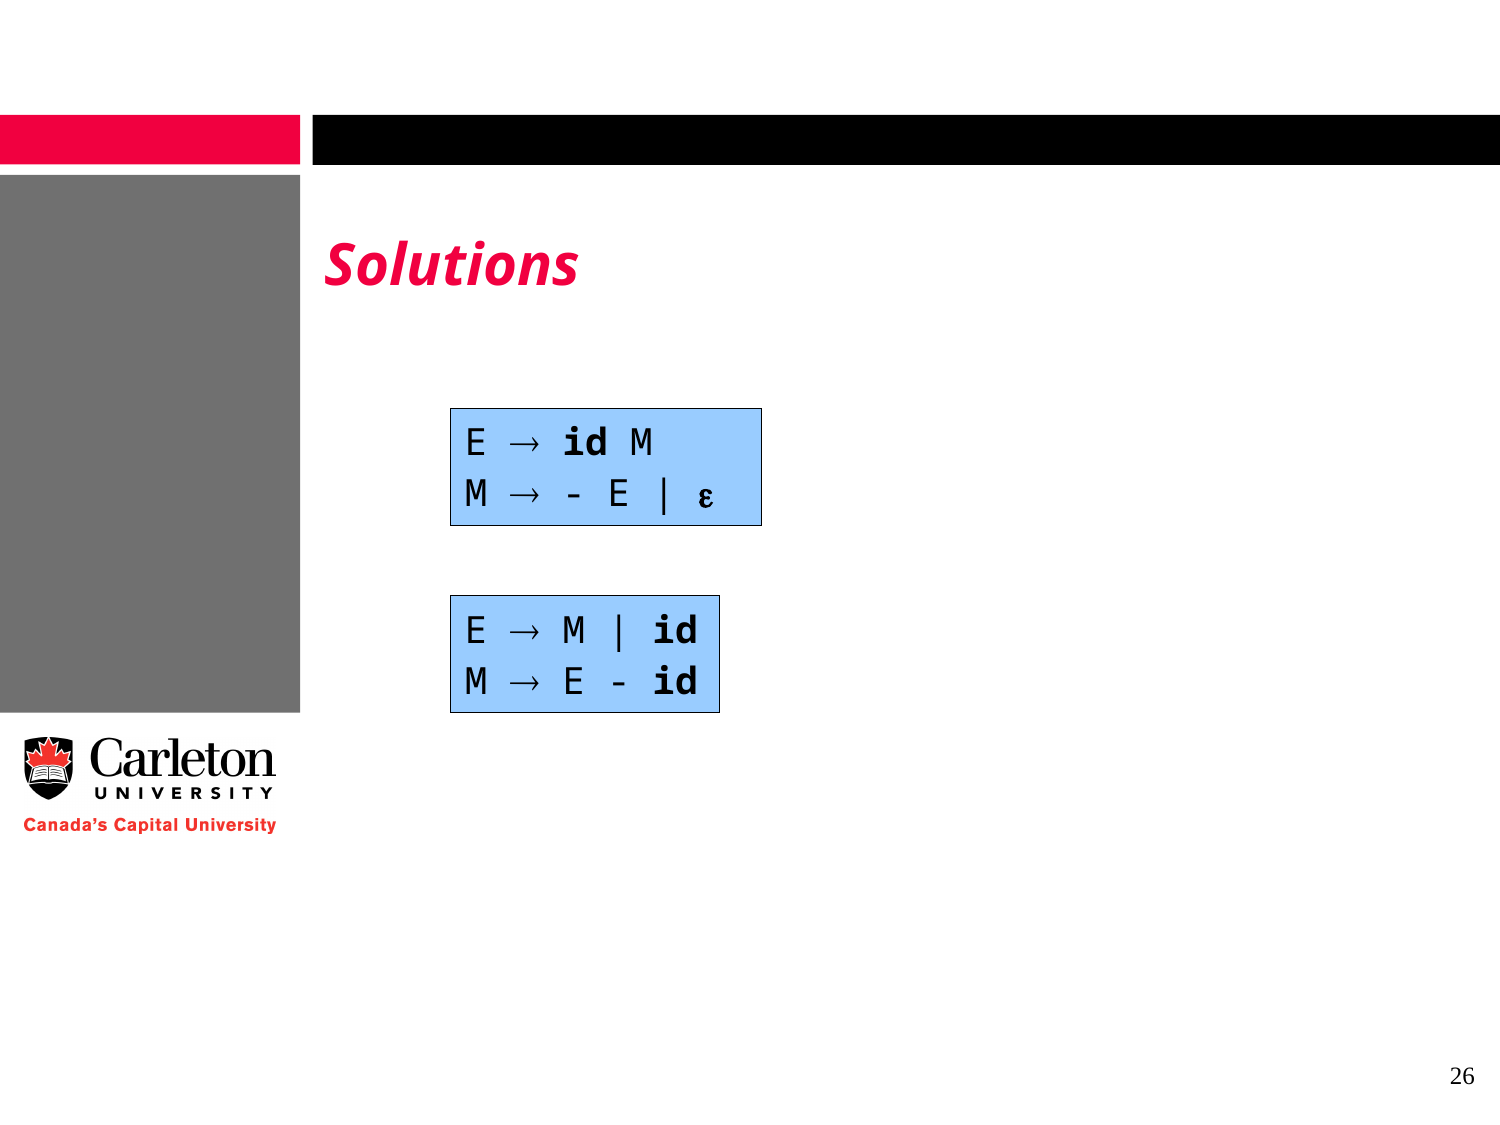

# Solutions
E  id M
M  - E | e
E  M | id
M  E - id
26